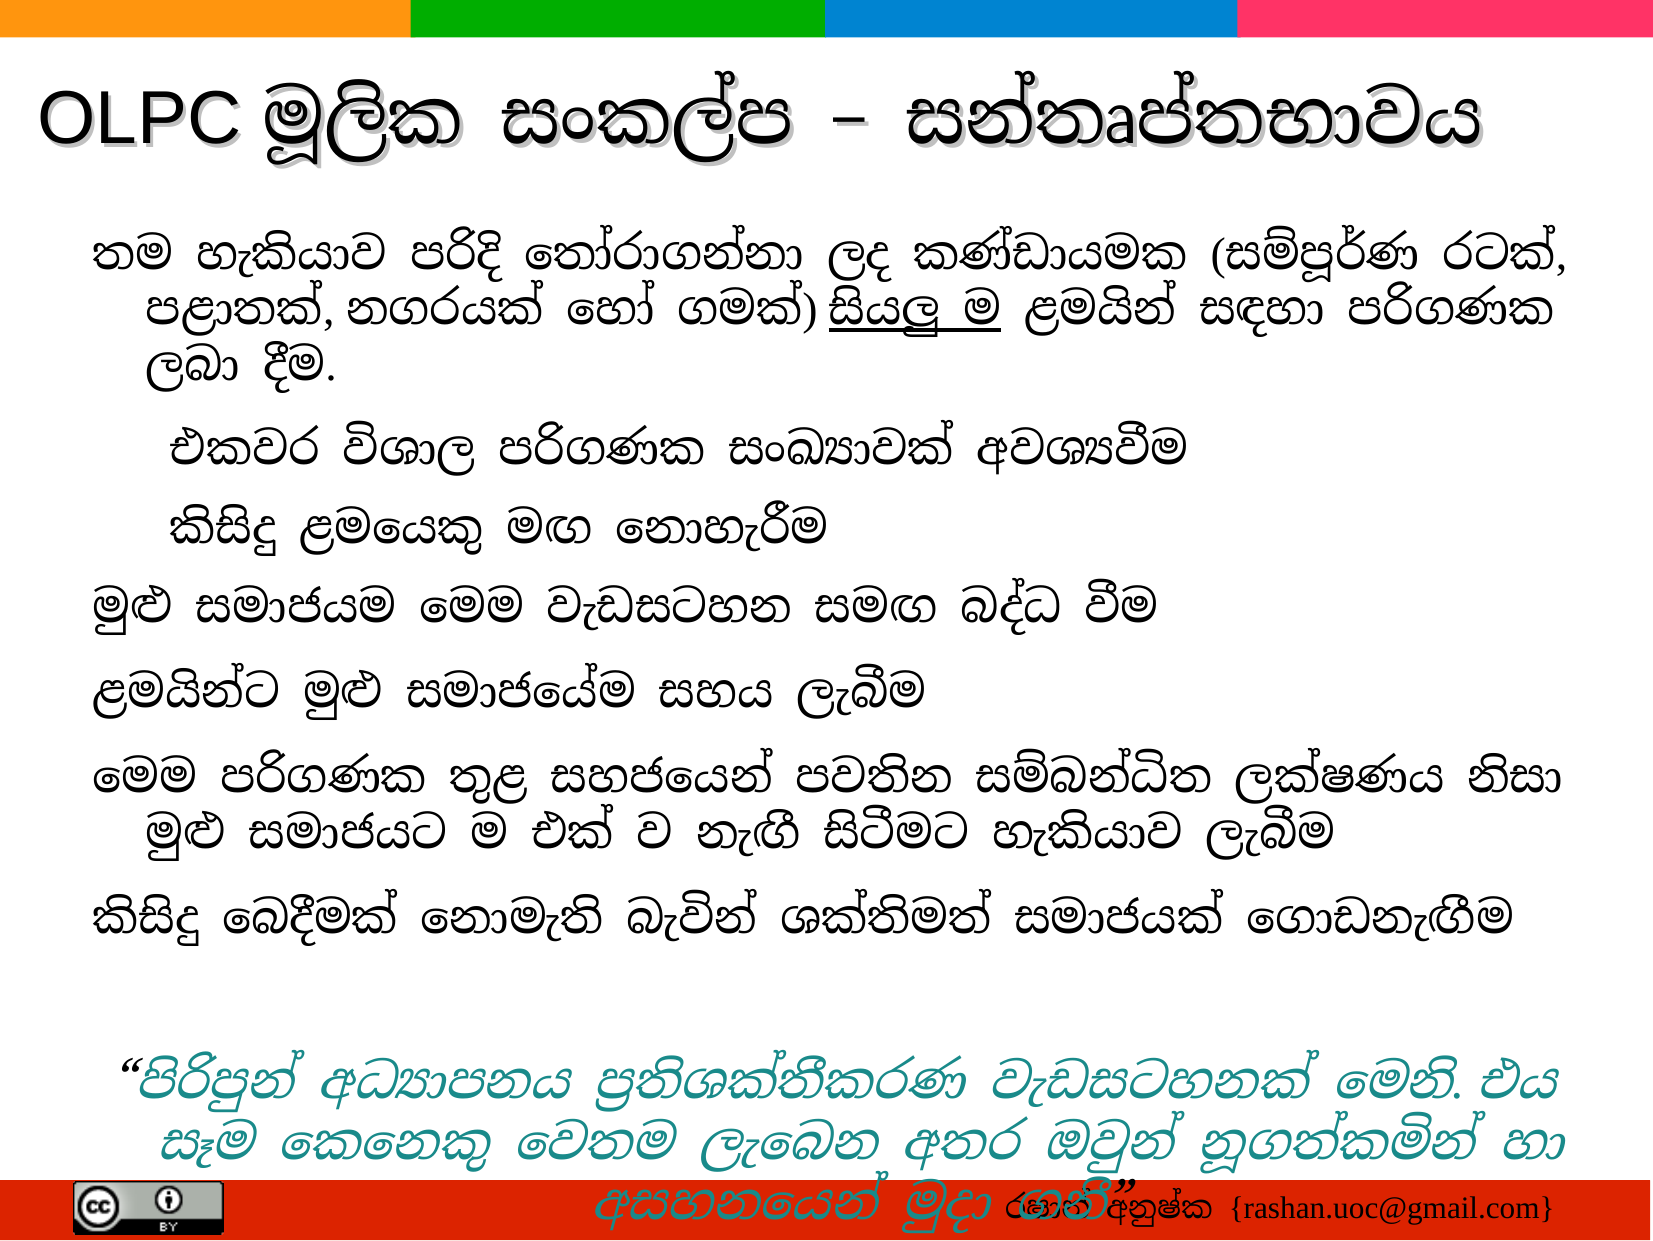

# OLPC මූලික සංකල්ප – සන්තෘප්තභාවය
තම හැකියාව පරිදි තෝරාගන්නා ලද කණ්ඩායමක (සම්පූර්ණ රටක්, පළාතක්, නගරයක් හෝ ගමක්) සියලු ම ළමයින් සඳහා පරිගණක ලබා දීම.
එකවර විශාල පරිගණක සංඛ්‍යාවක් අවශ්‍යවීම
කිසිදු ළමයෙකු මඟ නොහැරීම
මුළු සමාජයම මෙම වැඩසටහන සමඟ බද්ධ වීම
ළමයින්ට මුළු සමාජයේම සහය ලැබීම
මෙම පරිගණක තුළ සහජයෙන් පවතින සම්බන්ධිත ලක්ෂණය නිසා මුළු සමාජයට ම එක් ව නැඟී සිටීමට හැකියාව ලැබීම
කිසිදු බෙදීමක් නොමැති බැවින් ශක්තිමත් සමාජයක් ගොඩනැඟීම
“පිරිපුන් අධ්‍යාපනය ප්‍රතිශක්තීකරණ වැඩසටහනක් මෙනි. එය සෑම කෙනෙකු වෙතම ලැබෙන අතර ඔවුන් නූගත්කමින් හා අසහනයෙන් මුදා ගනී”